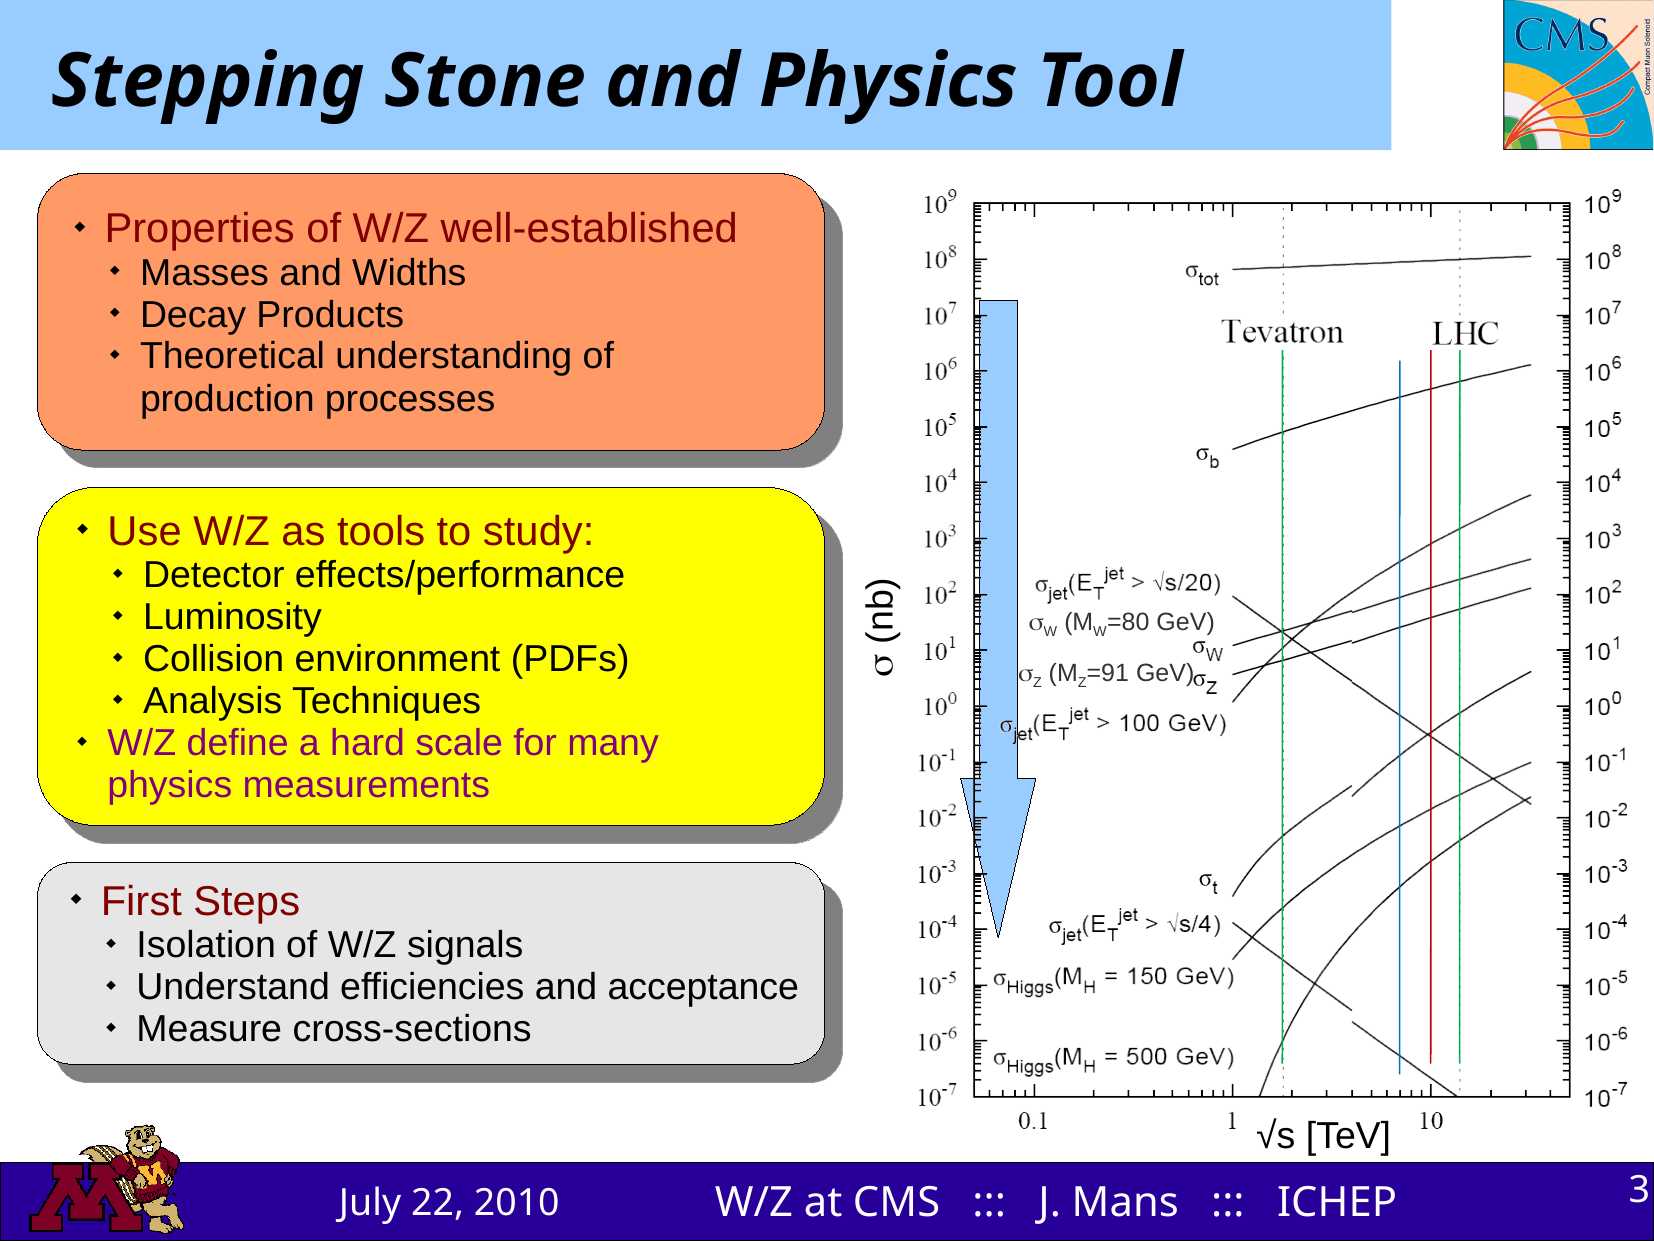

# Stepping Stone and Physics Tool
Properties of W/Z well-established
Masses and Widths
Decay Products
Theoretical understanding of
production processes
Use W/Z as tools to study:
Detector effects/performance
Luminosity
Collision environment (PDFs)
Analysis Techniques
W/Z define a hard scale for many
physics measurements
s (nb)
W (MW=80 GeV)
Z (MZ=91 GeV)
First Steps
Isolation of W/Z signals
Understand efficiencies and acceptance
Measure cross-sections
√s [TeV]
3
W/Z at CMS ::: J. Mans ::: ICHEP
July 22, 2010